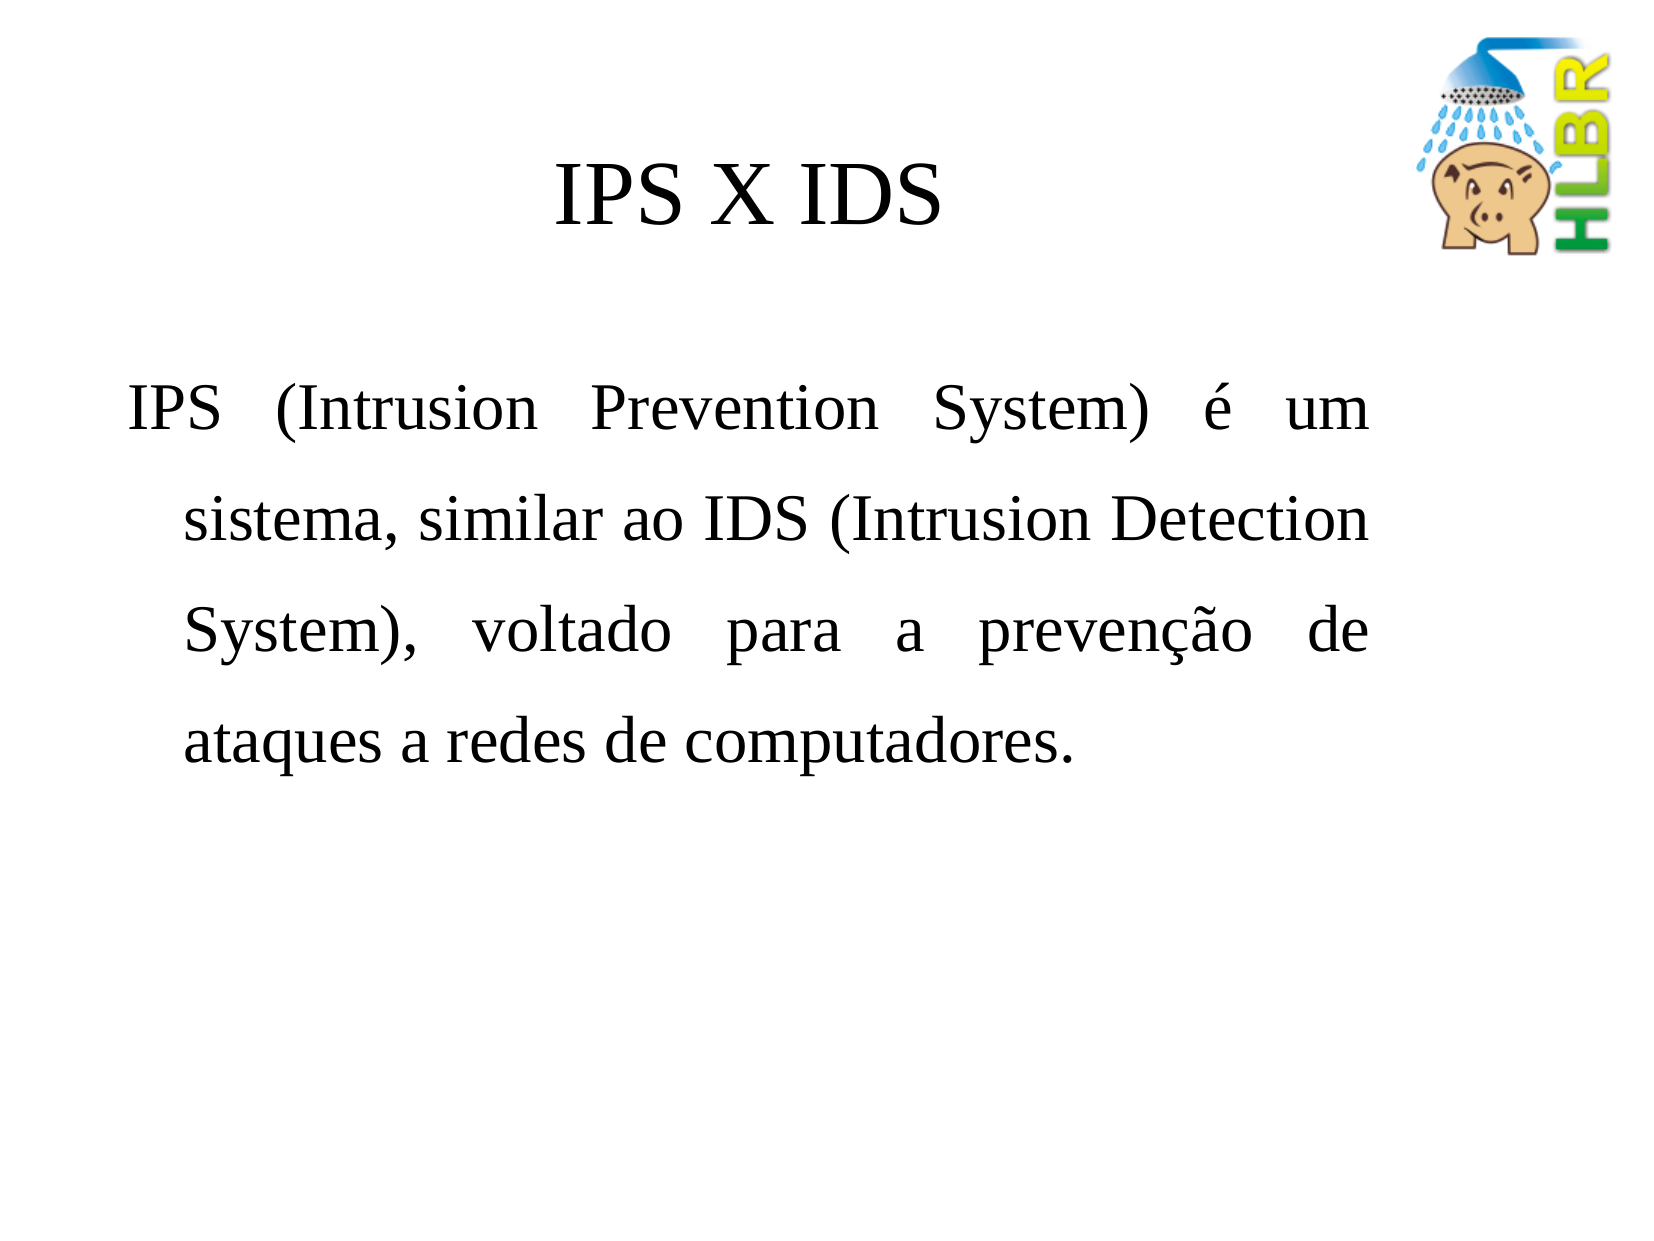

# IPS X IDS
IPS (Intrusion Prevention System) é um sistema, similar ao IDS (Intrusion Detection System), voltado para a prevenção de ataques a redes de computadores.